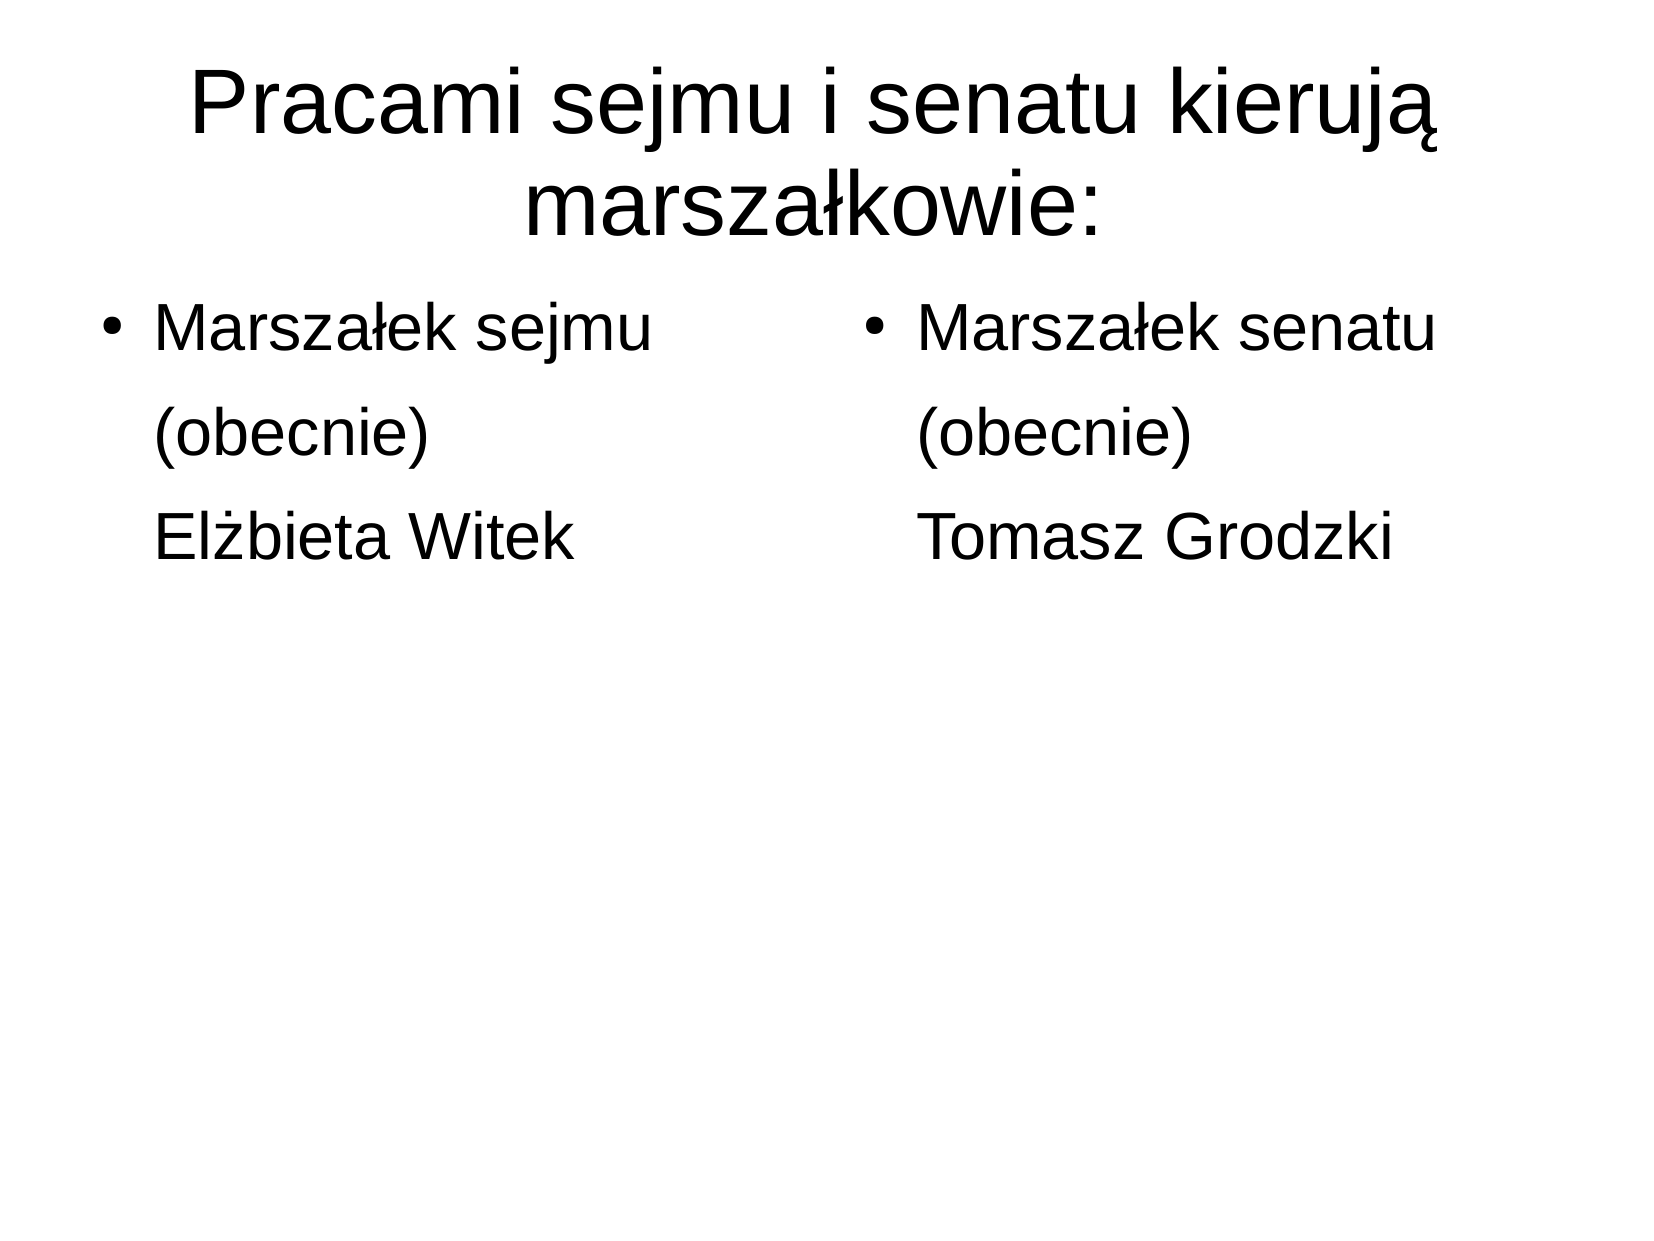

# Pracami sejmu i senatu kierują marszałkowie:
Marszałek sejmu
(obecnie)
Elżbieta Witek
Marszałek senatu
(obecnie)
Tomasz Grodzki